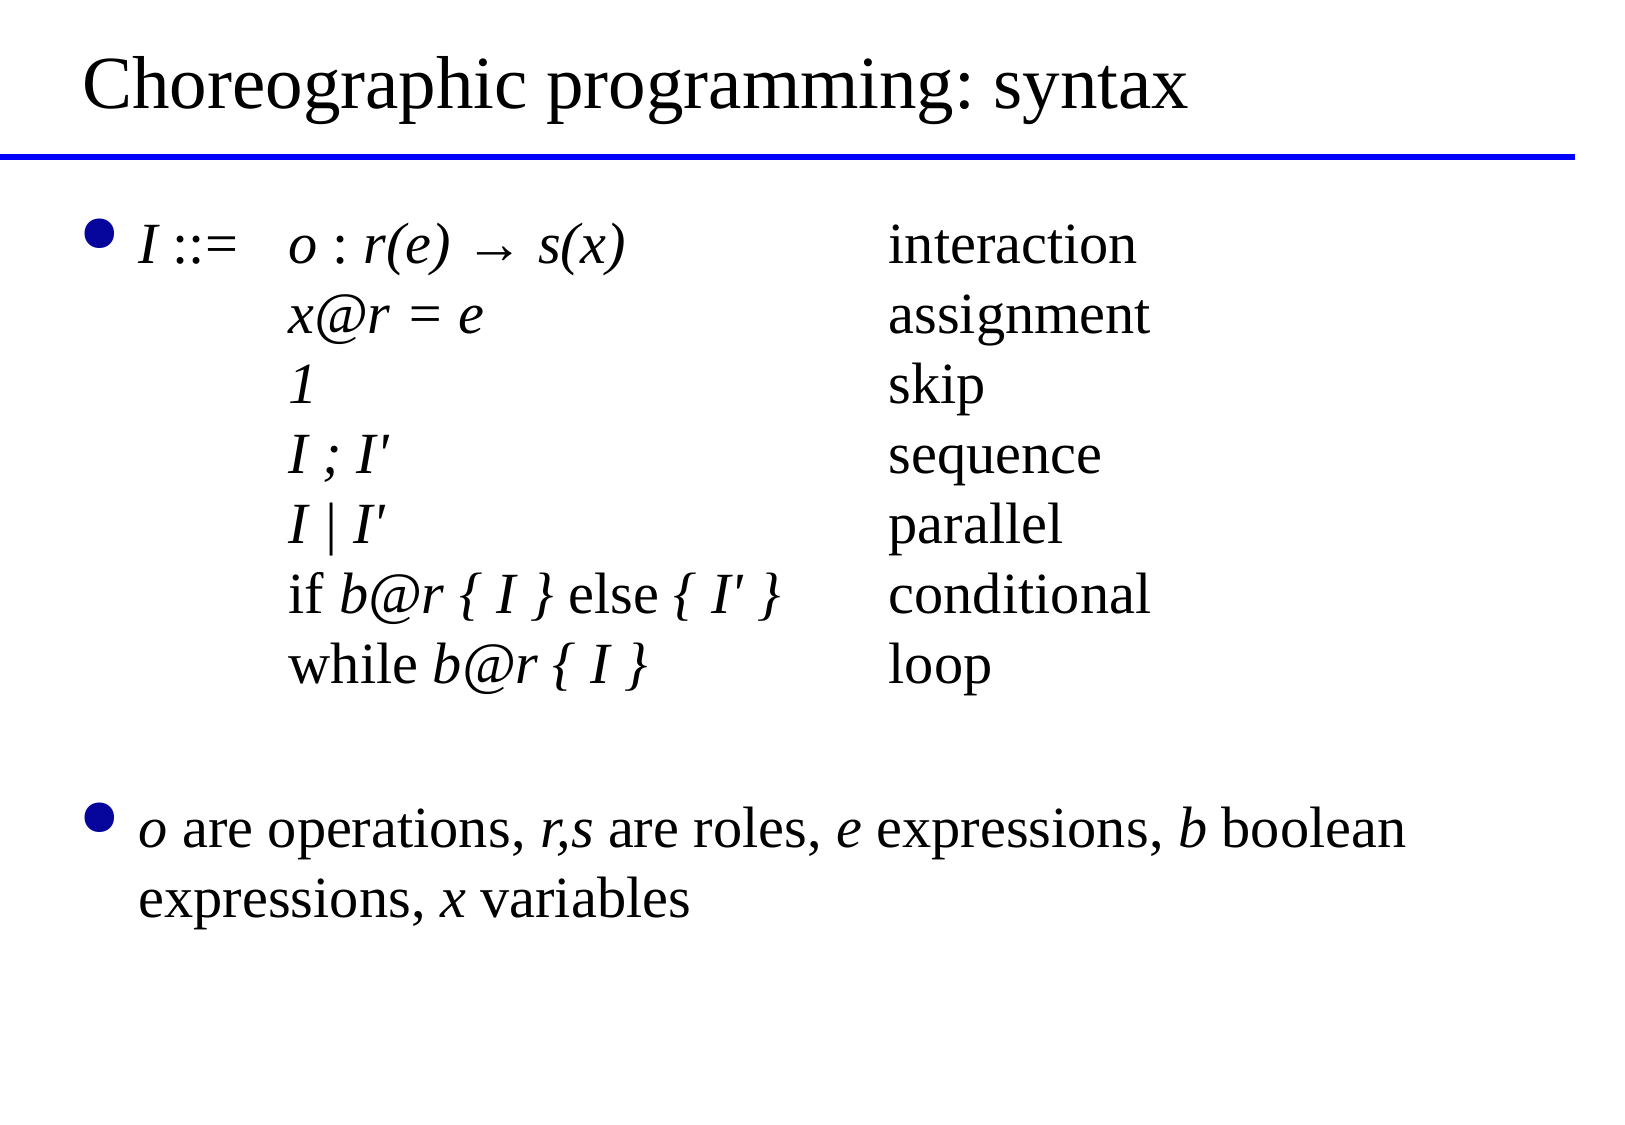

# Choreographic programming: syntax
I ::= 	o : r(e) → s(x)				interaction
		x@r = e						assignment
		1								skip
		I ; I'							sequence
		I | I'							parallel
		if b@r { I } else { I' }		conditional
		while b@r { I }				loop
o are operations, r,s are roles, e expressions, b boolean expressions, x variables